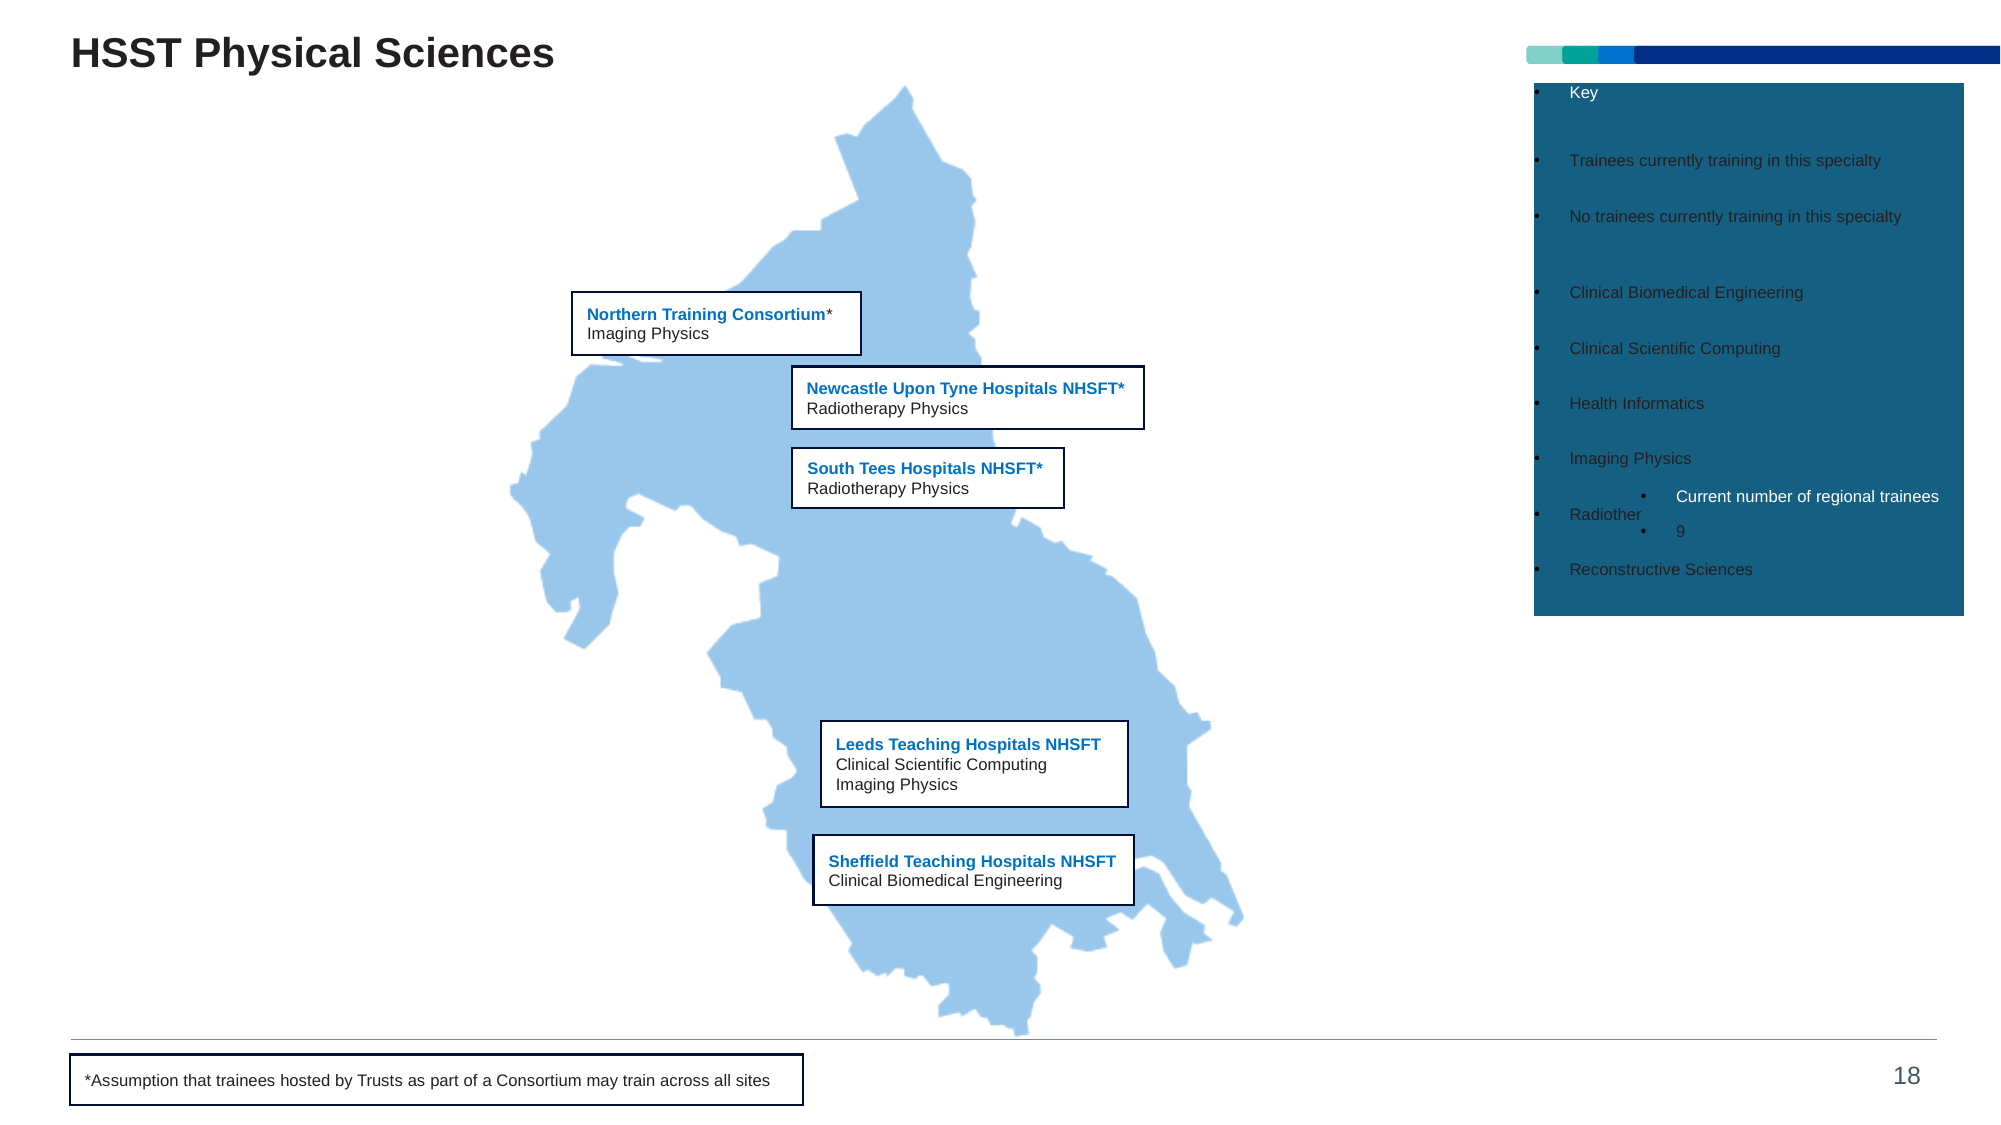

# HSST Physical Sciences
| Key | |
| --- | --- |
| Trainees currently training in this specialty | |
| No trainees currently training in this specialty | |
| Specialty | |
| --- | --- |
| Clinical Biomedical Engineering | |
| Clinical Scientific Computing | |
| Health Informatics | |
| Imaging Physics | |
| Radiotherapy Physics | |
| Reconstructive Sciences | |
Northern Training Consortium*
Imaging Physics
Newcastle Upon Tyne Hospitals NHSFT*
Radiotherapy Physics
South Tees Hospitals NHSFT*
Radiotherapy Physics
| Current number of regional trainees |
| --- |
| 9 |
Leeds Teaching Hospitals NHSFT
Clinical Scientific Computing
Imaging Physics
Sheffield Teaching Hospitals NHSFT
Clinical Biomedical Engineering
*Assumption that trainees hosted by Trusts as part of a Consortium may train across all sites